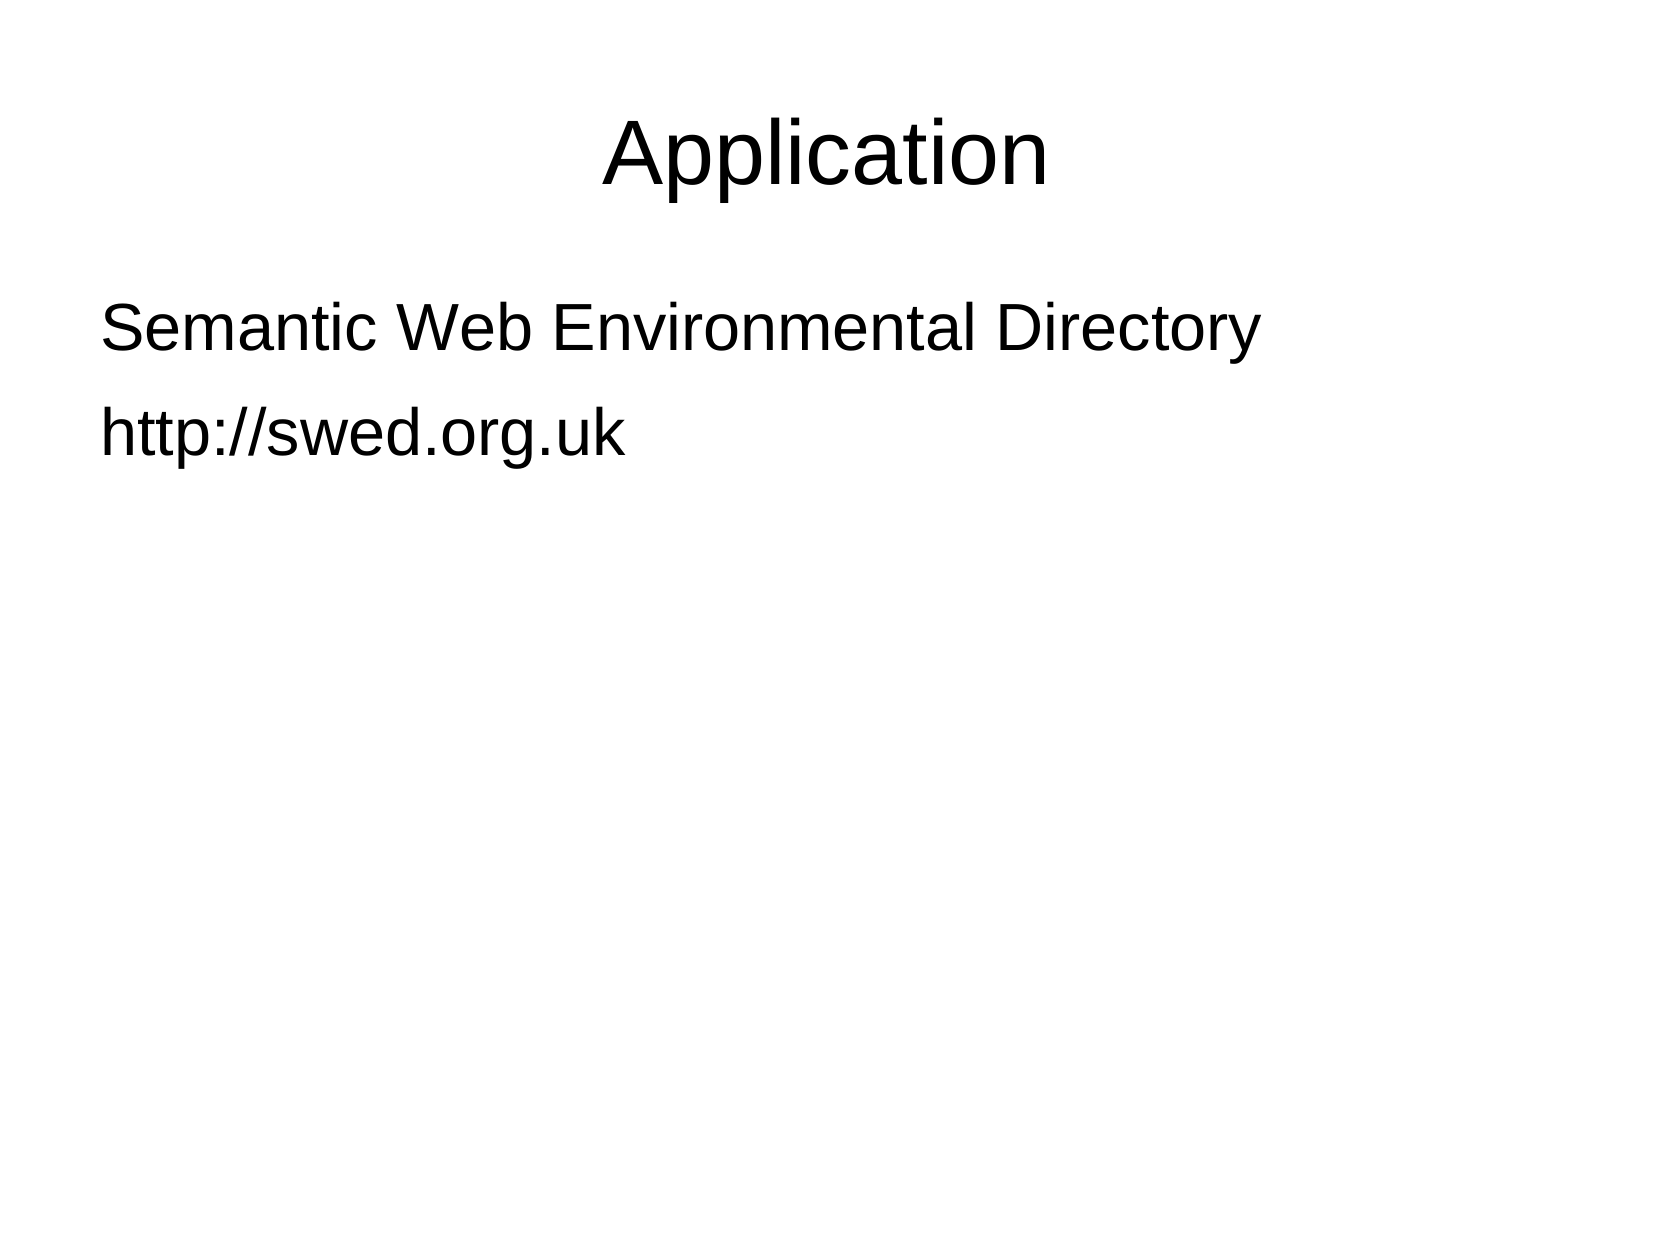

# Application
Semantic Web Environmental Directory
http://swed.org.uk